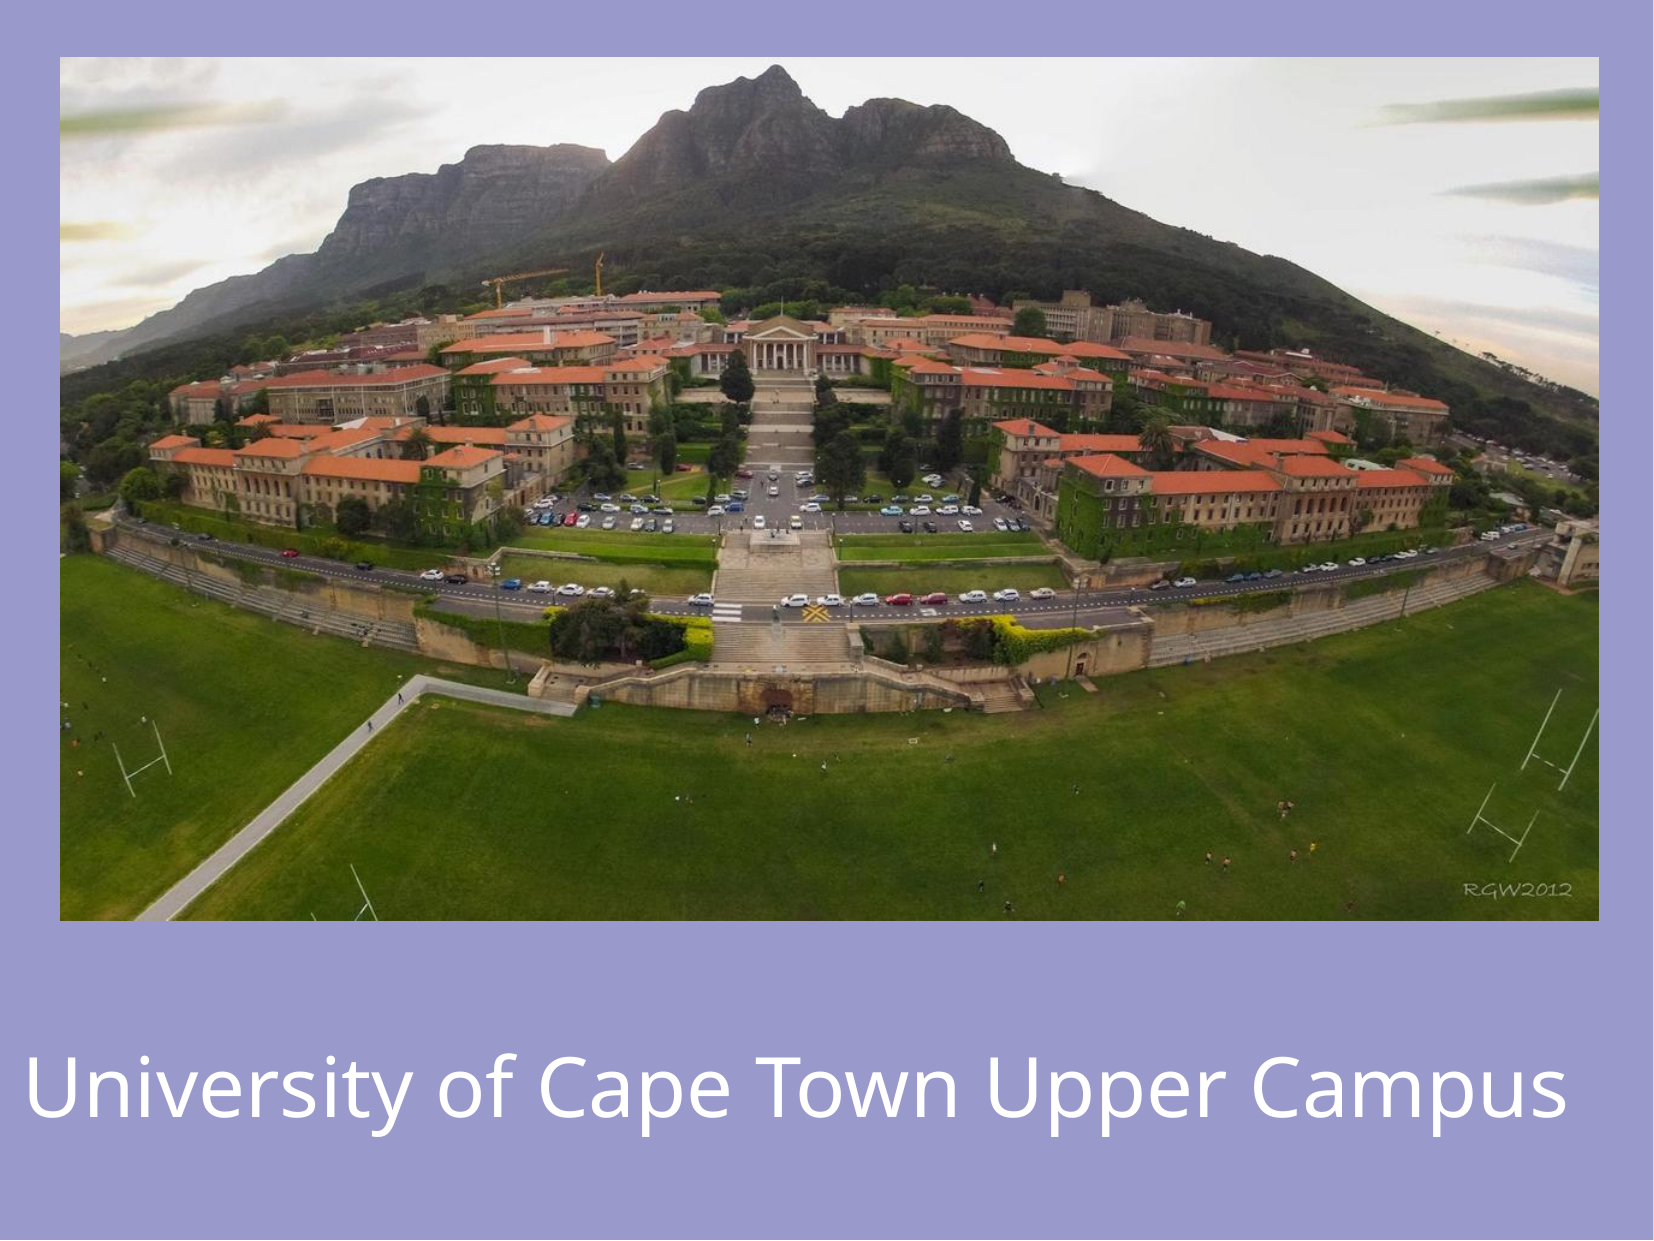

#
University of Cape Town Upper Campus